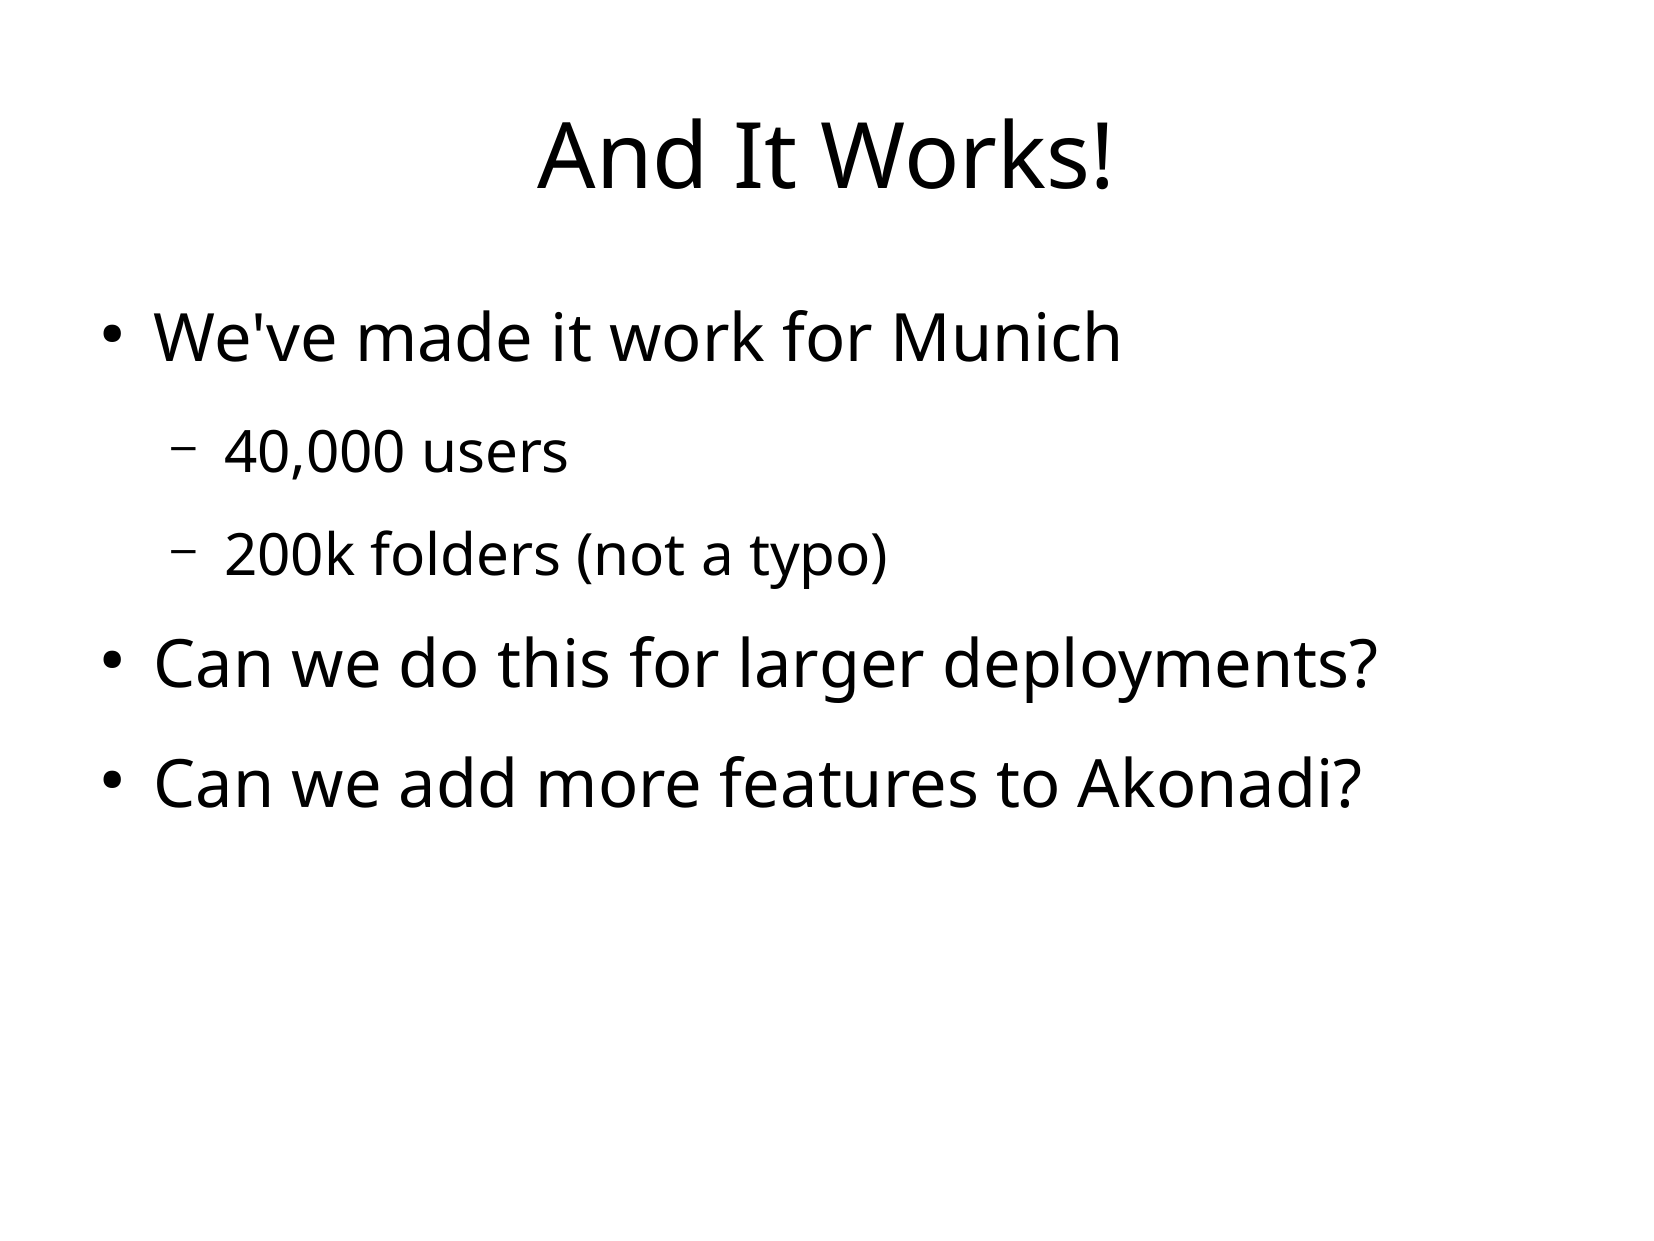

# And It Works!
We've made it work for Munich
40,000 users
200k folders (not a typo)
Can we do this for larger deployments?
Can we add more features to Akonadi?